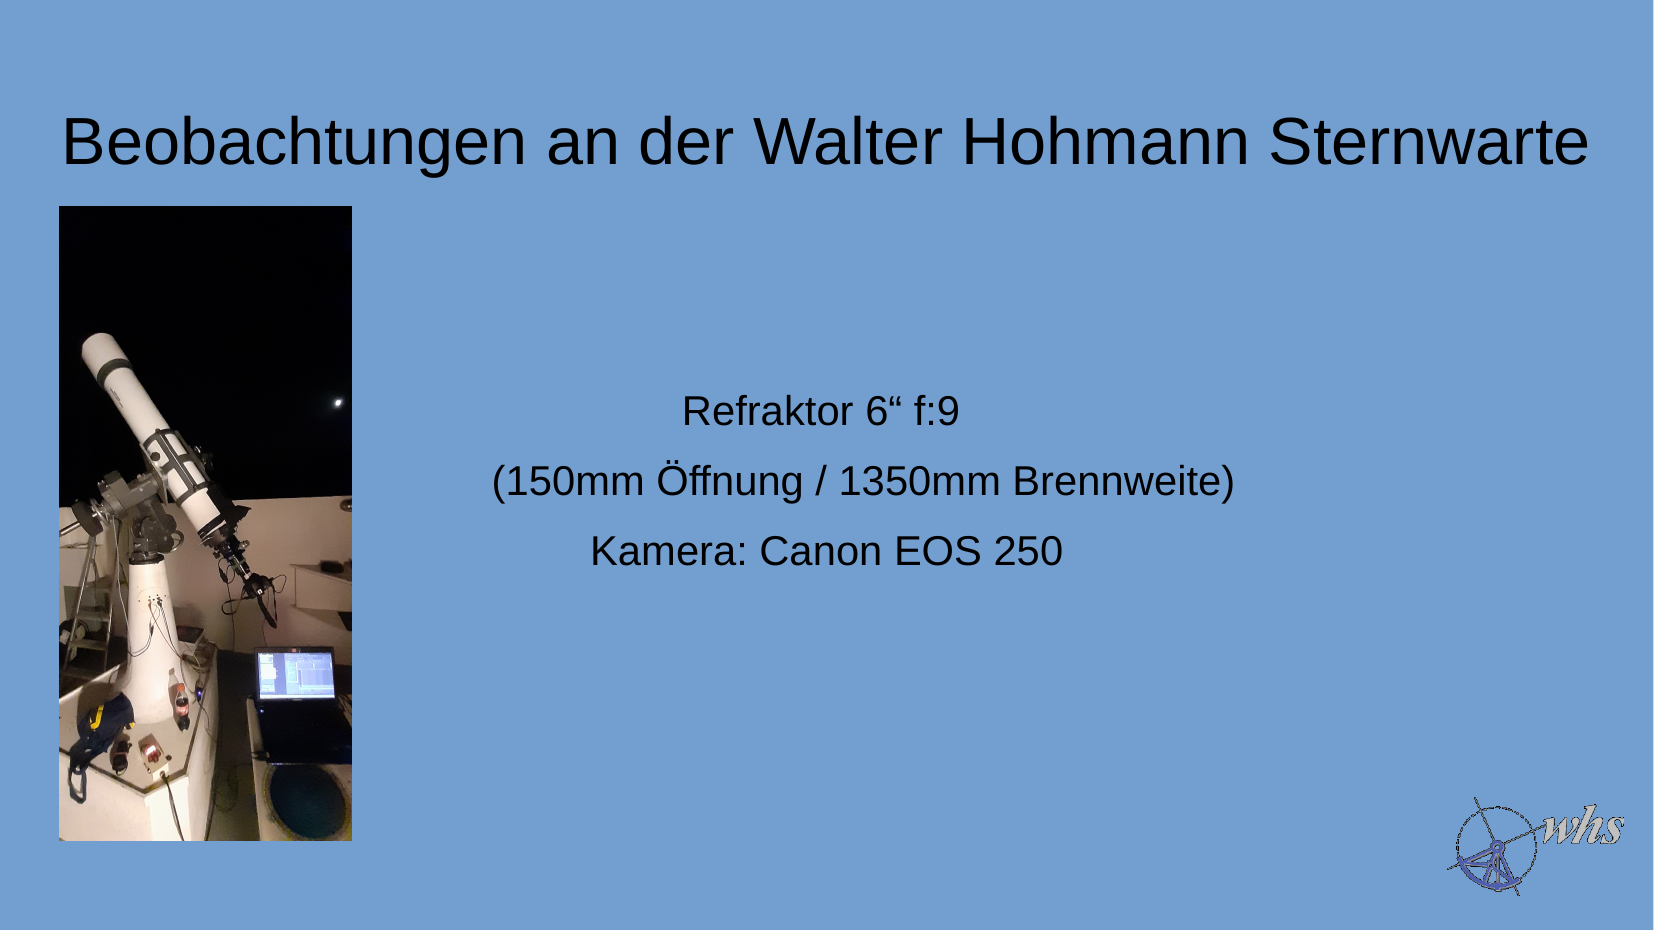

Beobachtungen an der Walter Hohmann Sternwarte
Refraktor 6“ f:9
	(150mm Öffnung / 1350mm Brennweite)
Kamera: Canon EOS 250